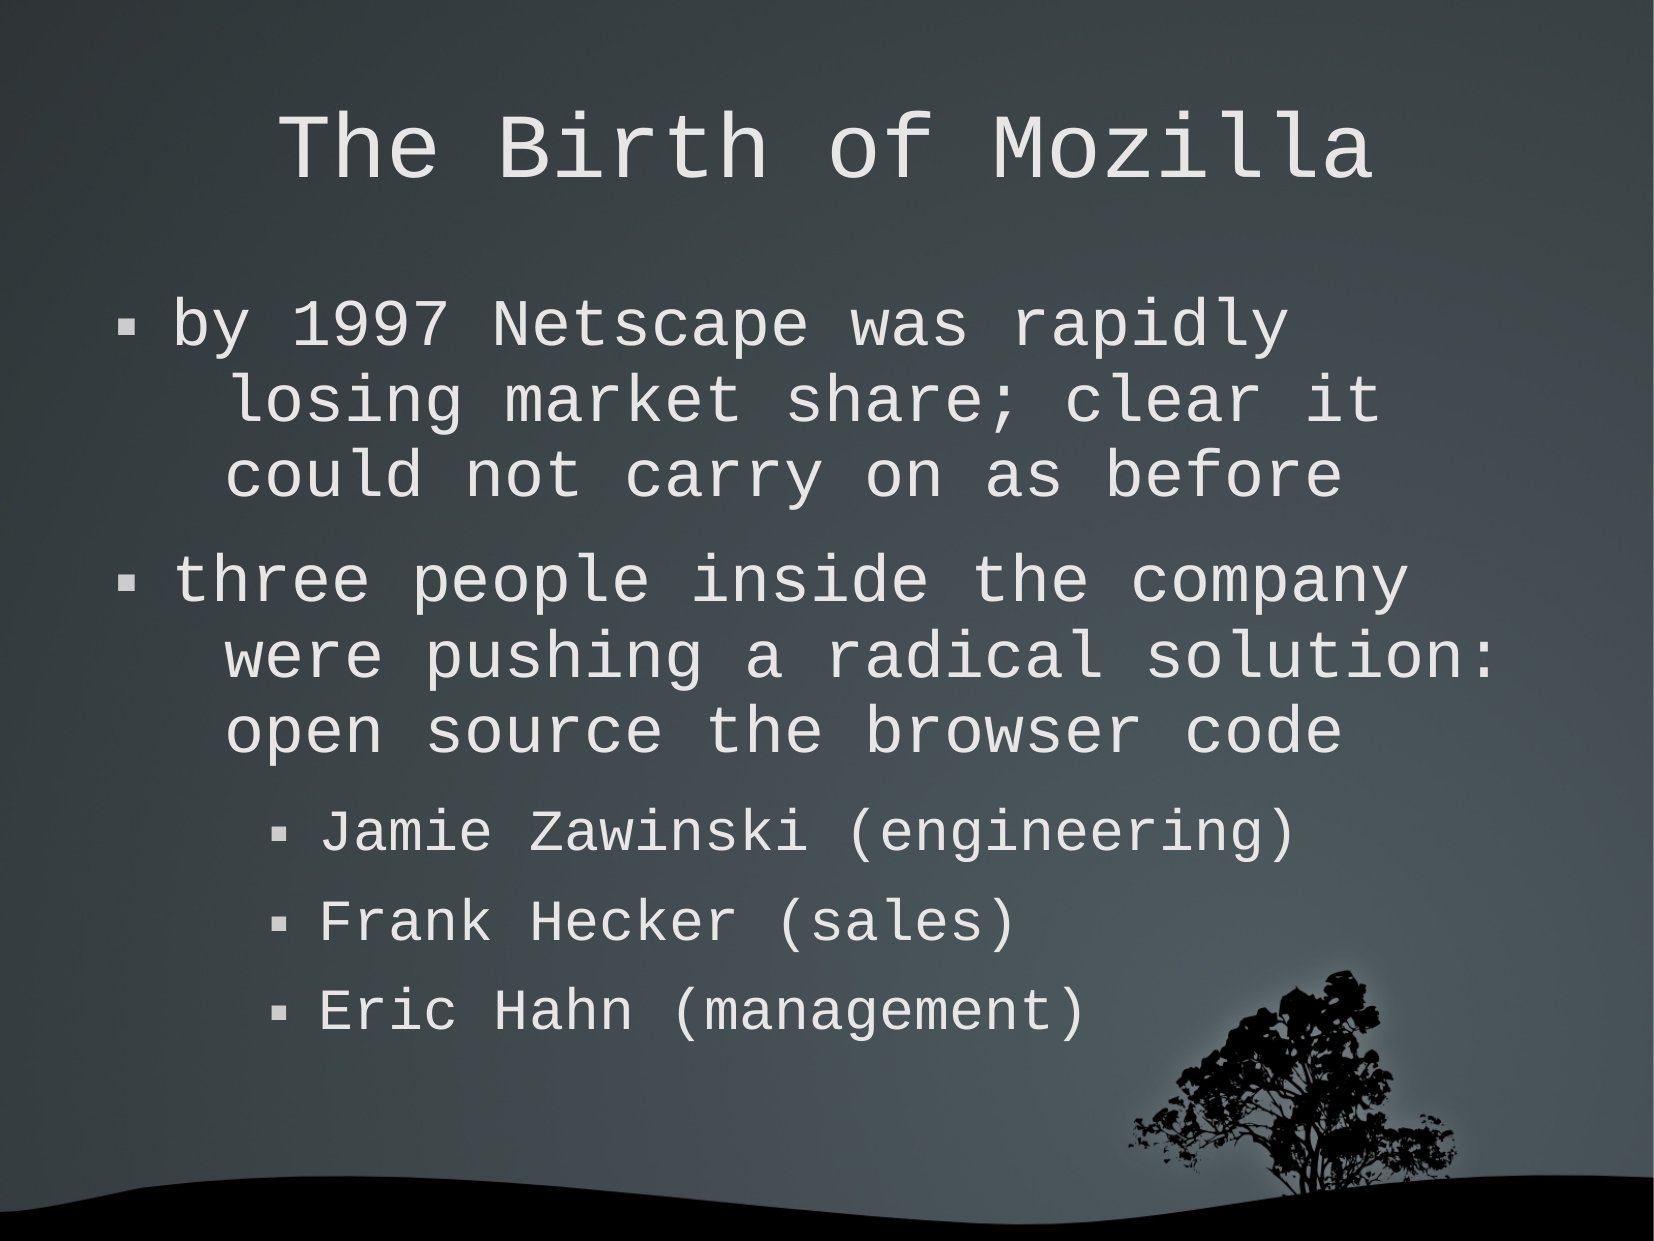

# The Birth of Mozilla
by 1997 Netscape was rapidly losing market share; clear it could not carry on as before
three people inside the company were pushing a radical solution: open source the browser code
Jamie Zawinski (engineering)
Frank Hecker (sales)
Eric Hahn (management)